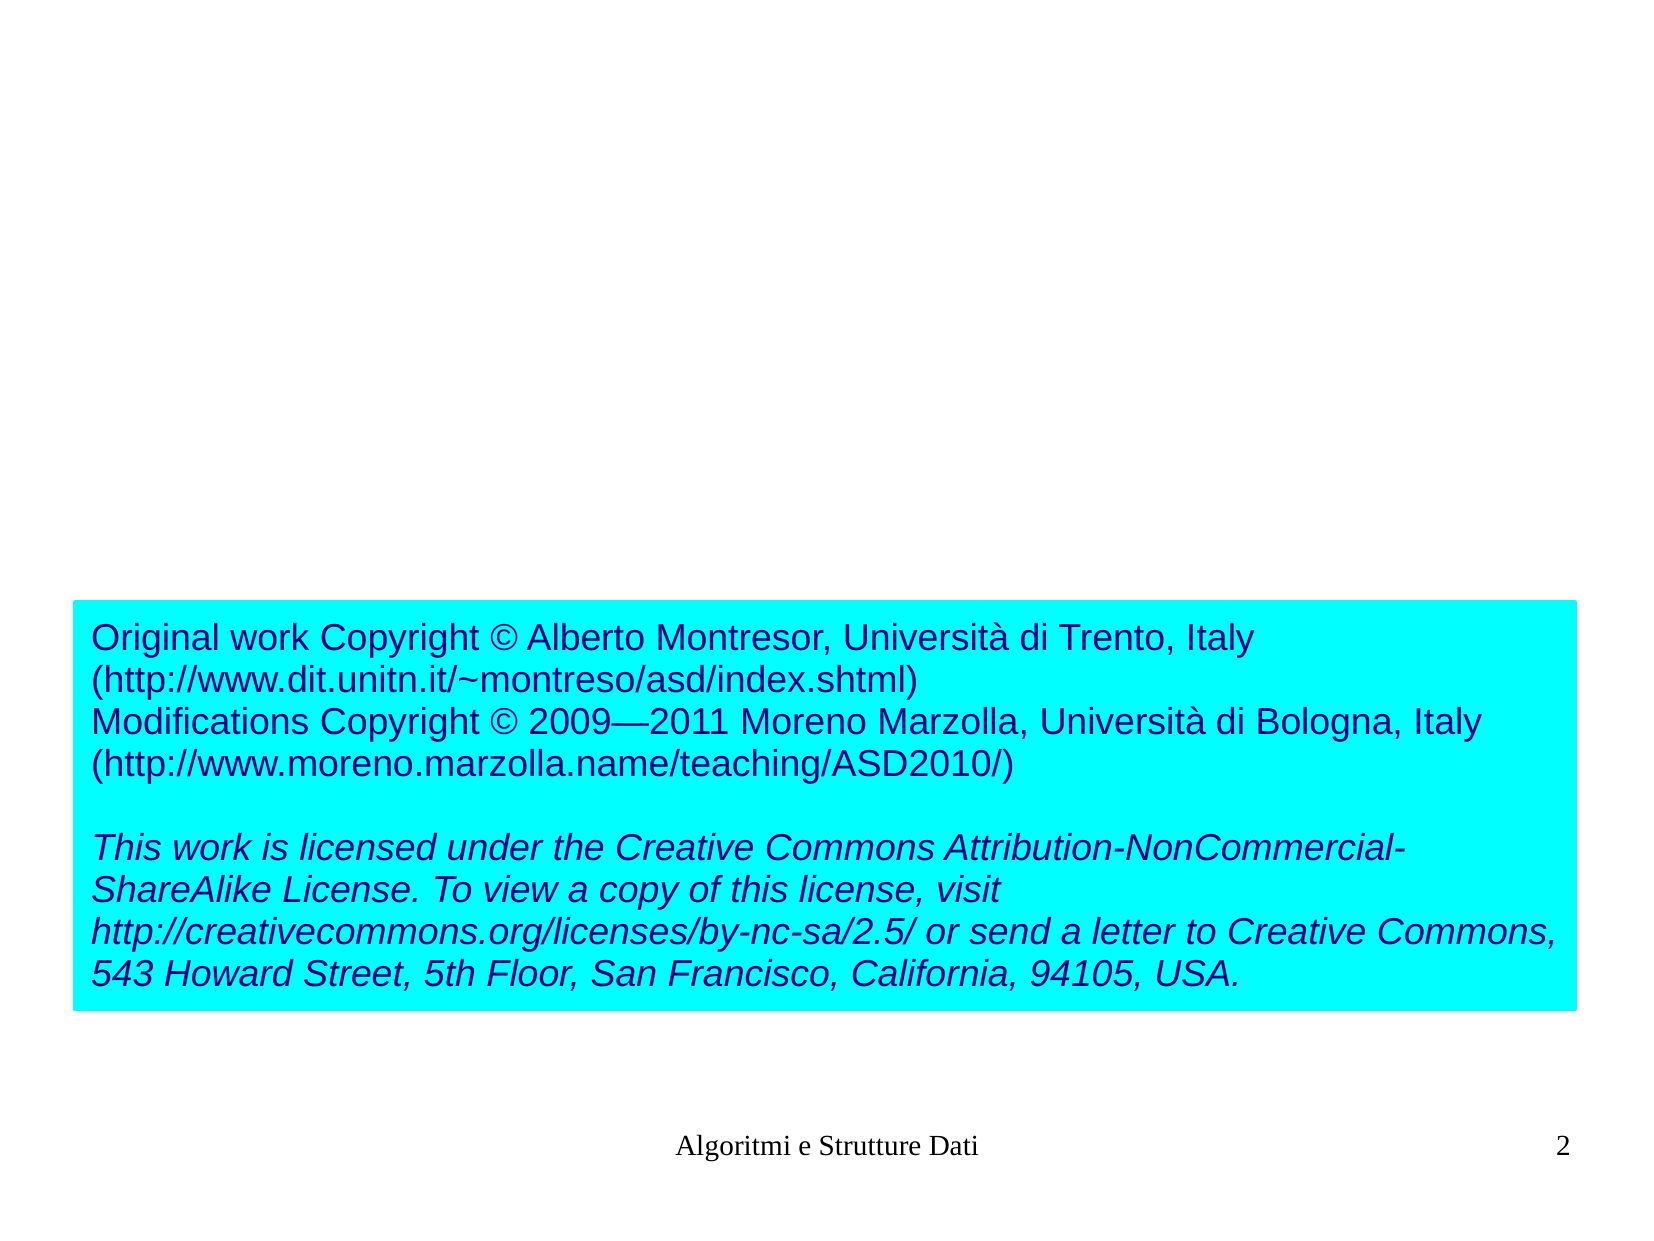

Original work Copyright © Alberto Montresor, Università di Trento, Italy
(http://www.dit.unitn.it/~montreso/asd/index.shtml)
Modifications Copyright © 2009—2011 Moreno Marzolla, Università di Bologna, Italy
(http://www.moreno.marzolla.name/teaching/ASD2010/)
This work is licensed under the Creative Commons Attribution-NonCommercial-ShareAlike License. To view a copy of this license, visit http://creativecommons.org/licenses/by-nc-sa/2.5/ or send a letter to Creative Commons, 543 Howard Street, 5th Floor, San Francisco, California, 94105, USA.
Algoritmi e Strutture Dati
2